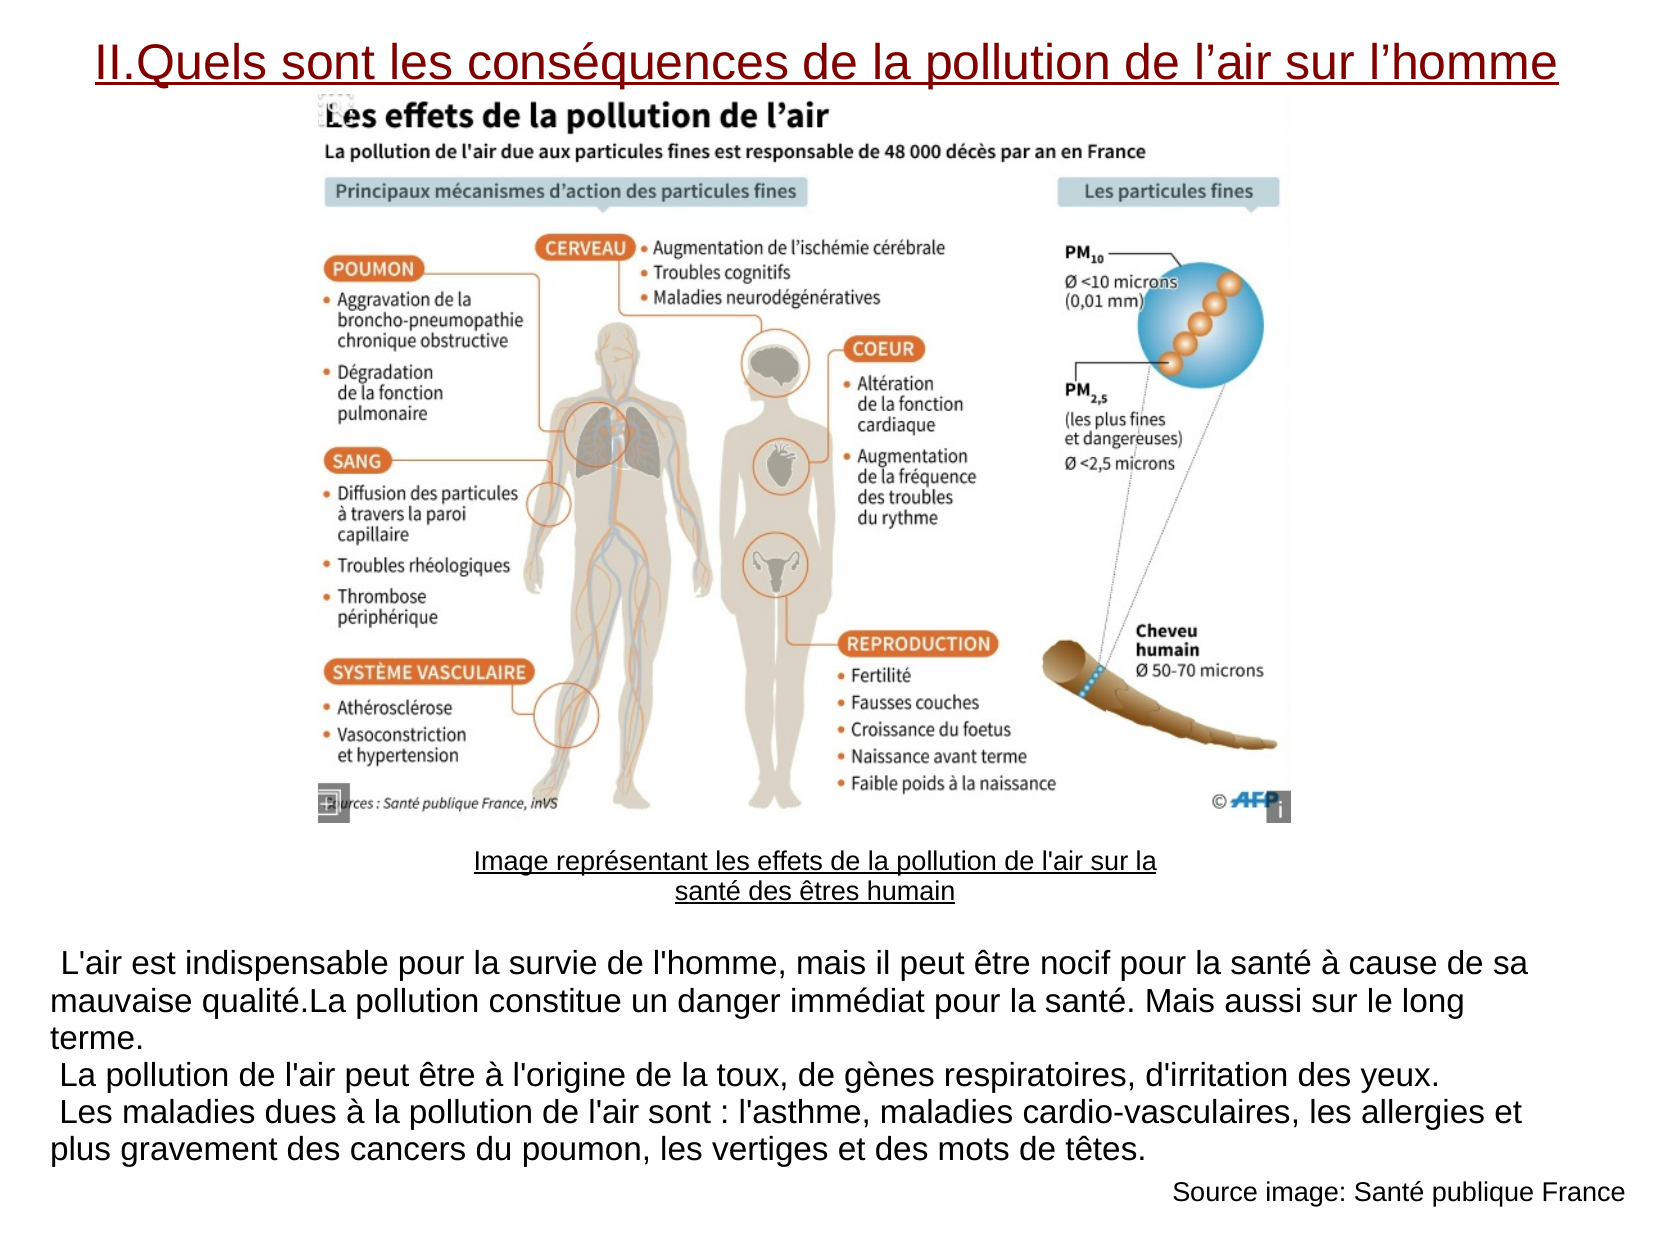

# II.Quels sont les conséquences de la pollution de l’air sur l’homme
Image représentant les effets de la pollution de l'air sur la santé des êtres humain
 L'air est indispensable pour la survie de l'homme, mais il peut être nocif pour la santé à cause de sa mauvaise qualité.La pollution constitue un danger immédiat pour la santé. Mais aussi sur le long terme.
 La pollution de l'air peut être à l'origine de la toux, de gènes respiratoires, d'irritation des yeux.
 Les maladies dues à la pollution de l'air sont : l'asthme, maladies cardio-vasculaires, les allergies et plus gravement des cancers du poumon, les vertiges et des mots de têtes.
Source image: Santé publique France